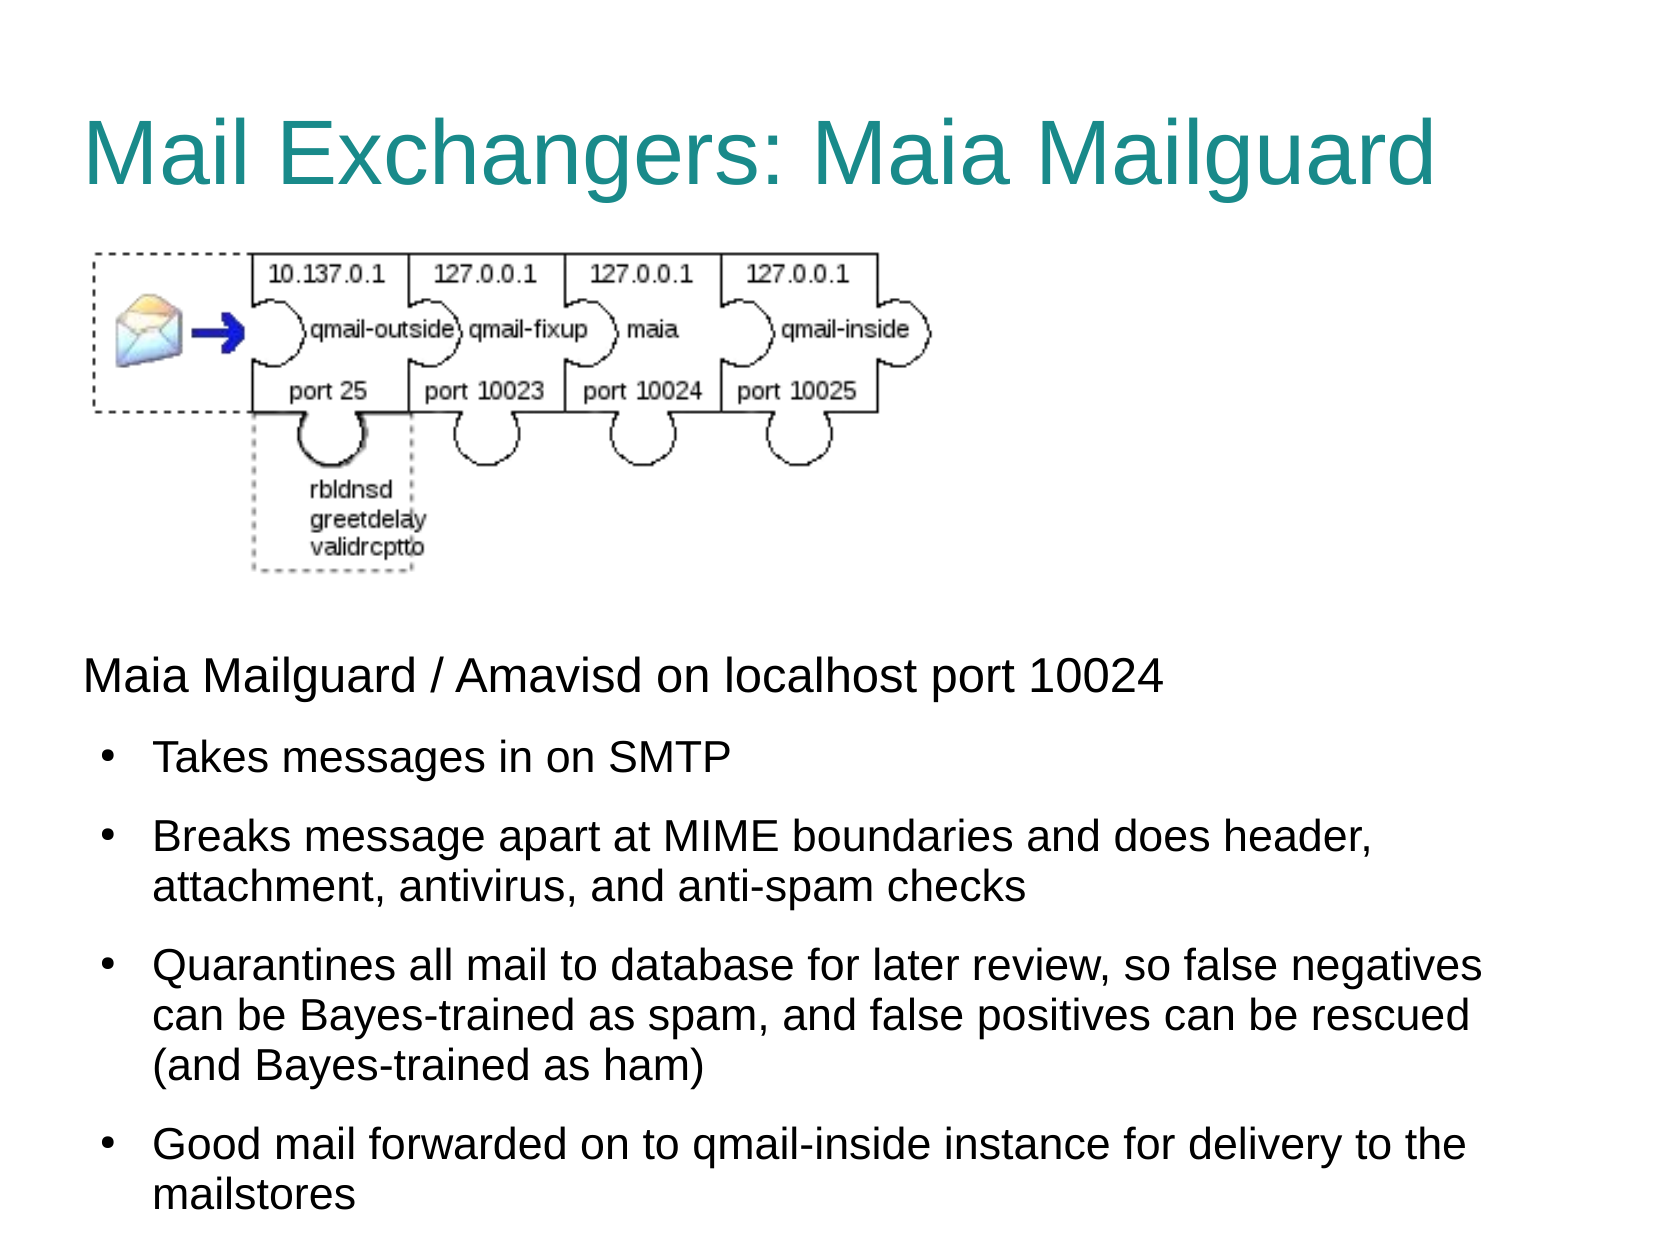

# Mail Exchangers: Maia Mailguard
Maia Mailguard / Amavisd on localhost port 10024
Takes messages in on SMTP
Breaks message apart at MIME boundaries and does header, attachment, antivirus, and anti-spam checks
Quarantines all mail to database for later review, so false negatives can be Bayes-trained as spam, and false positives can be rescued (and Bayes-trained as ham)
Good mail forwarded on to qmail-inside instance for delivery to the mailstores